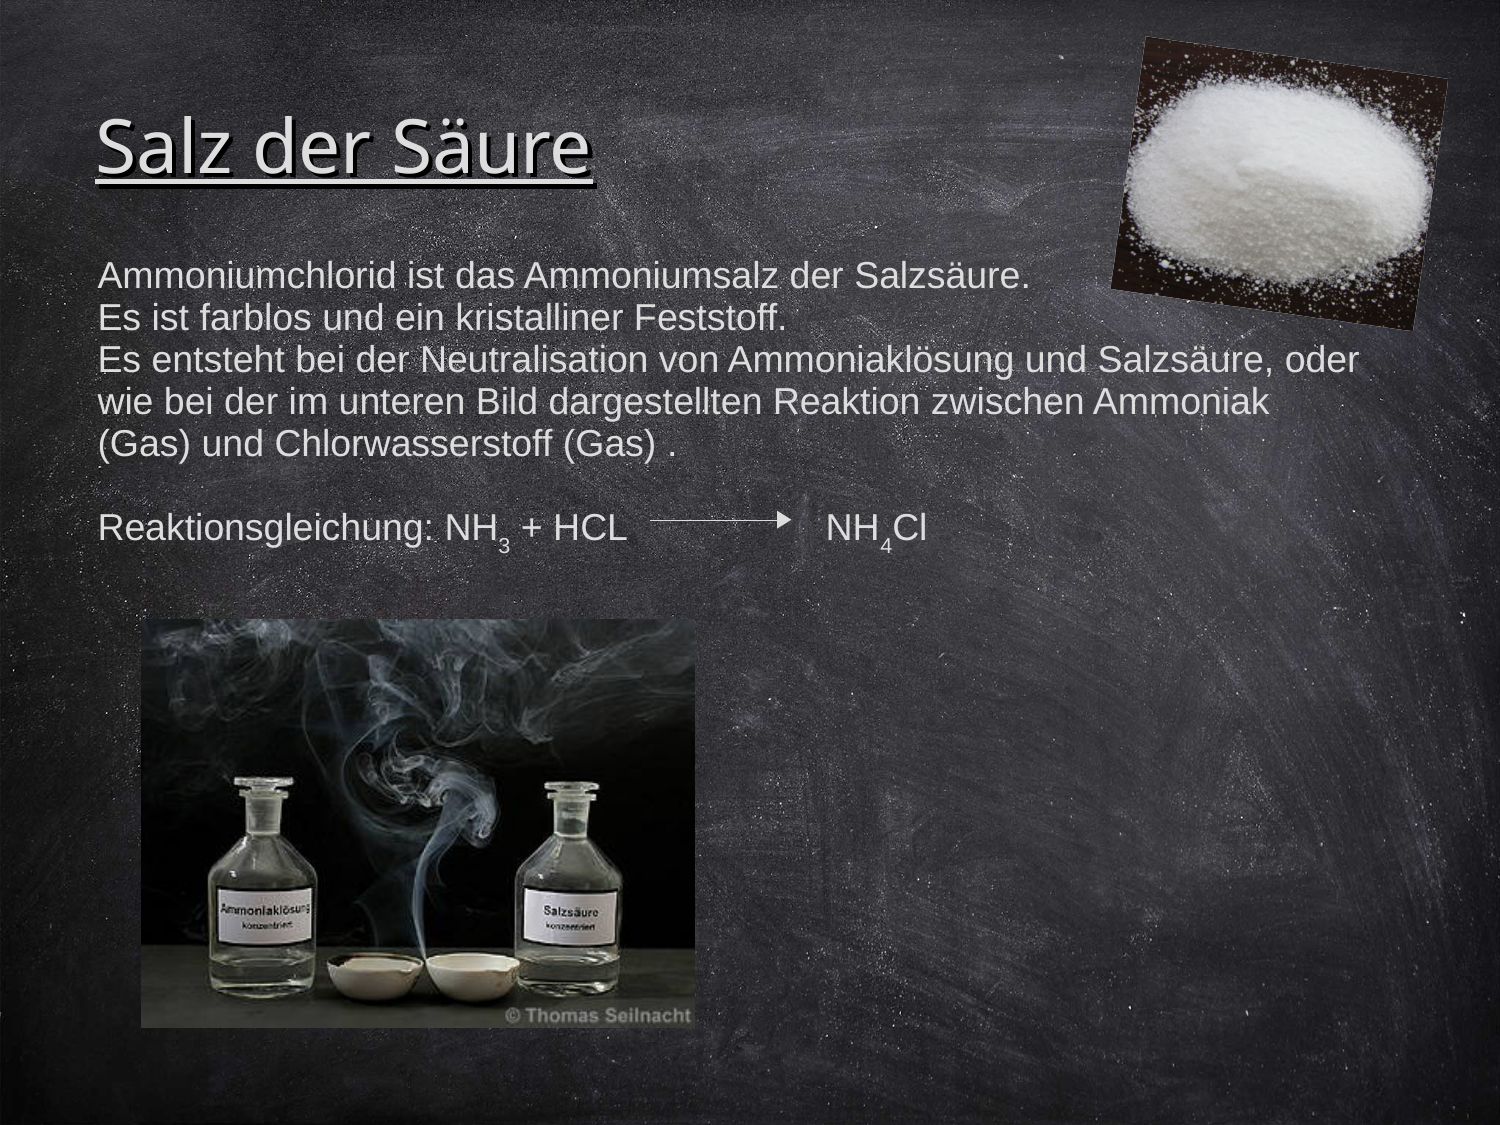

# Salz der Säure
Ammoniumchlorid ist das Ammoniumsalz der Salzsäure.
Es ist farblos und ein kristalliner Feststoff.
Es entsteht bei der Neutralisation von Ammoniaklösung und Salzsäure, oder wie bei der im unteren Bild dargestellten Reaktion zwischen Ammoniak (Gas) und Chlorwasserstoff (Gas) .
Reaktionsgleichung: NH3 + HCL NH4Cl